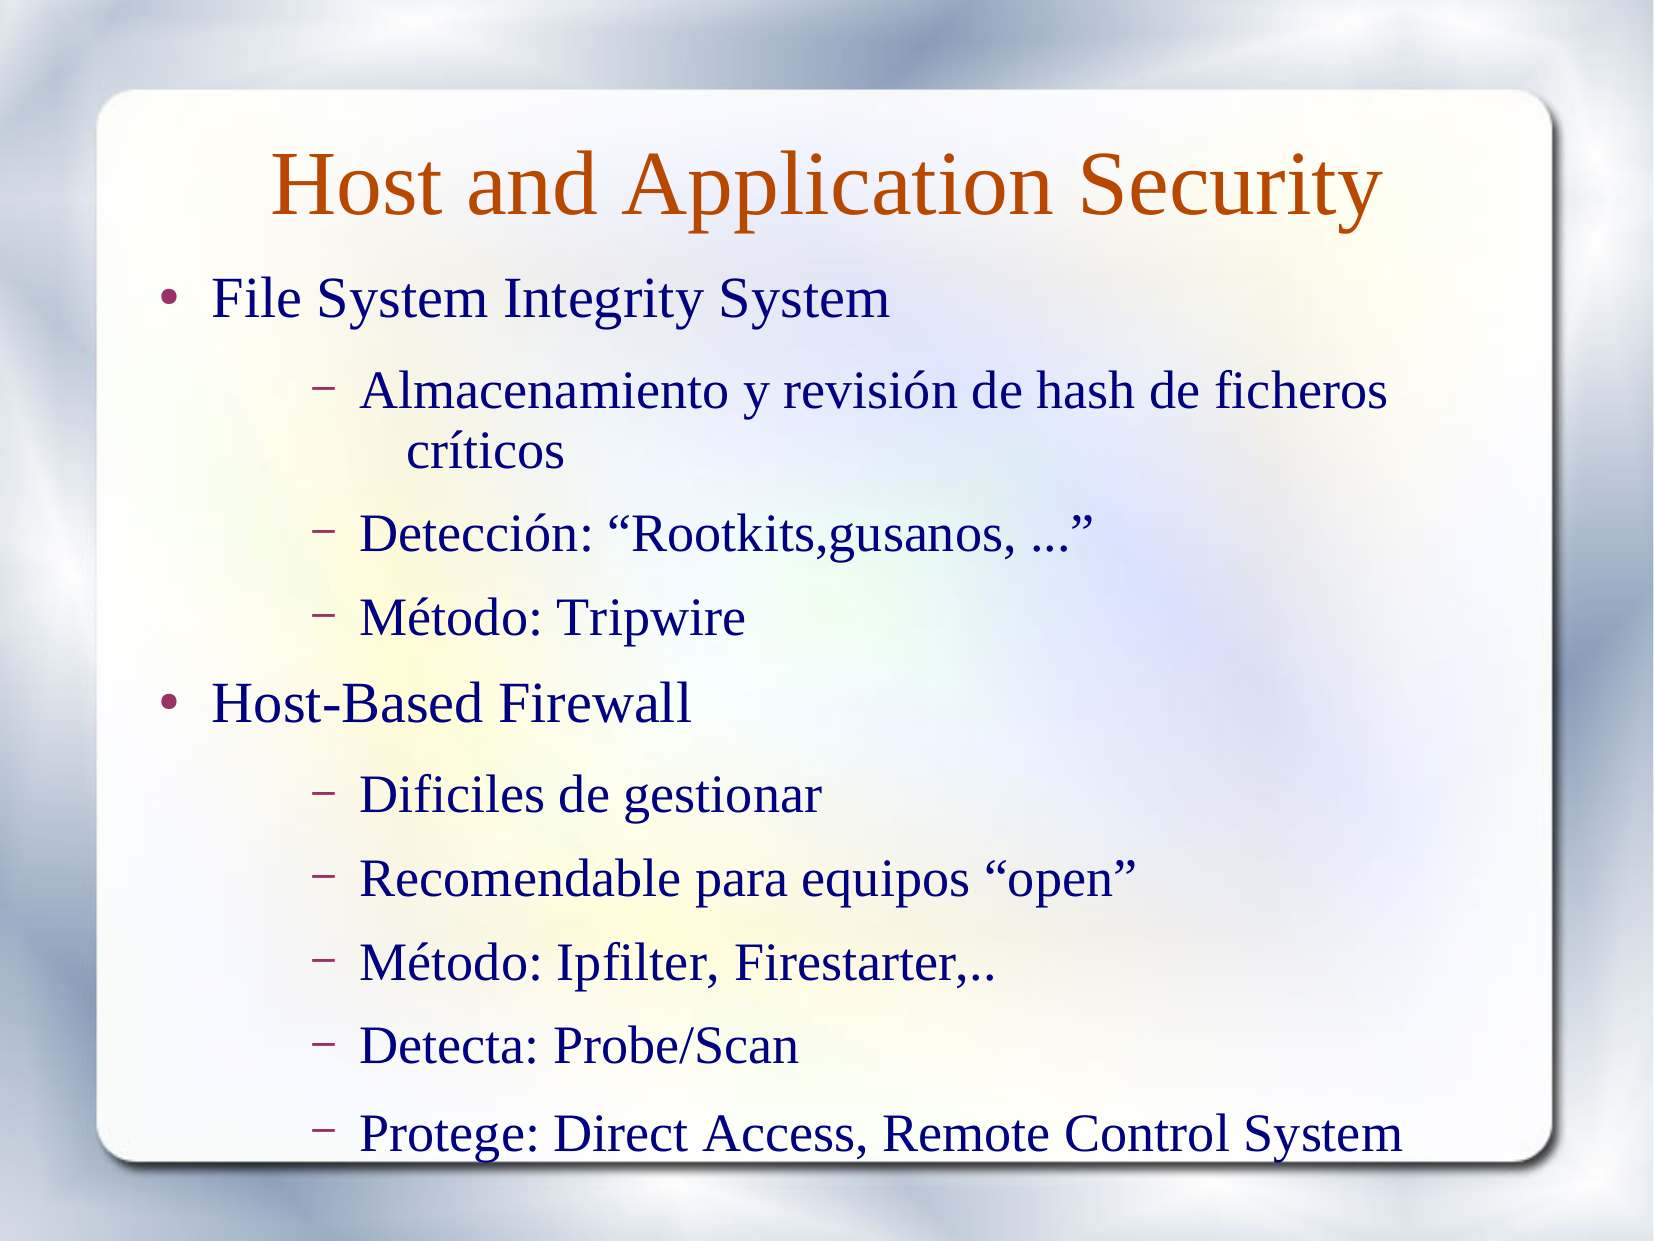

# Host and Application Security
File System Integrity System
Almacenamiento y revisión de hash de ficheros críticos
Detección: “Rootkits,gusanos, ...”
Método: Tripwire
Host-Based Firewall
Dificiles de gestionar
Recomendable para equipos “open”
Método: Ipfilter, Firestarter,..
Detecta: Probe/Scan
Protege: Direct Access, Remote Control System